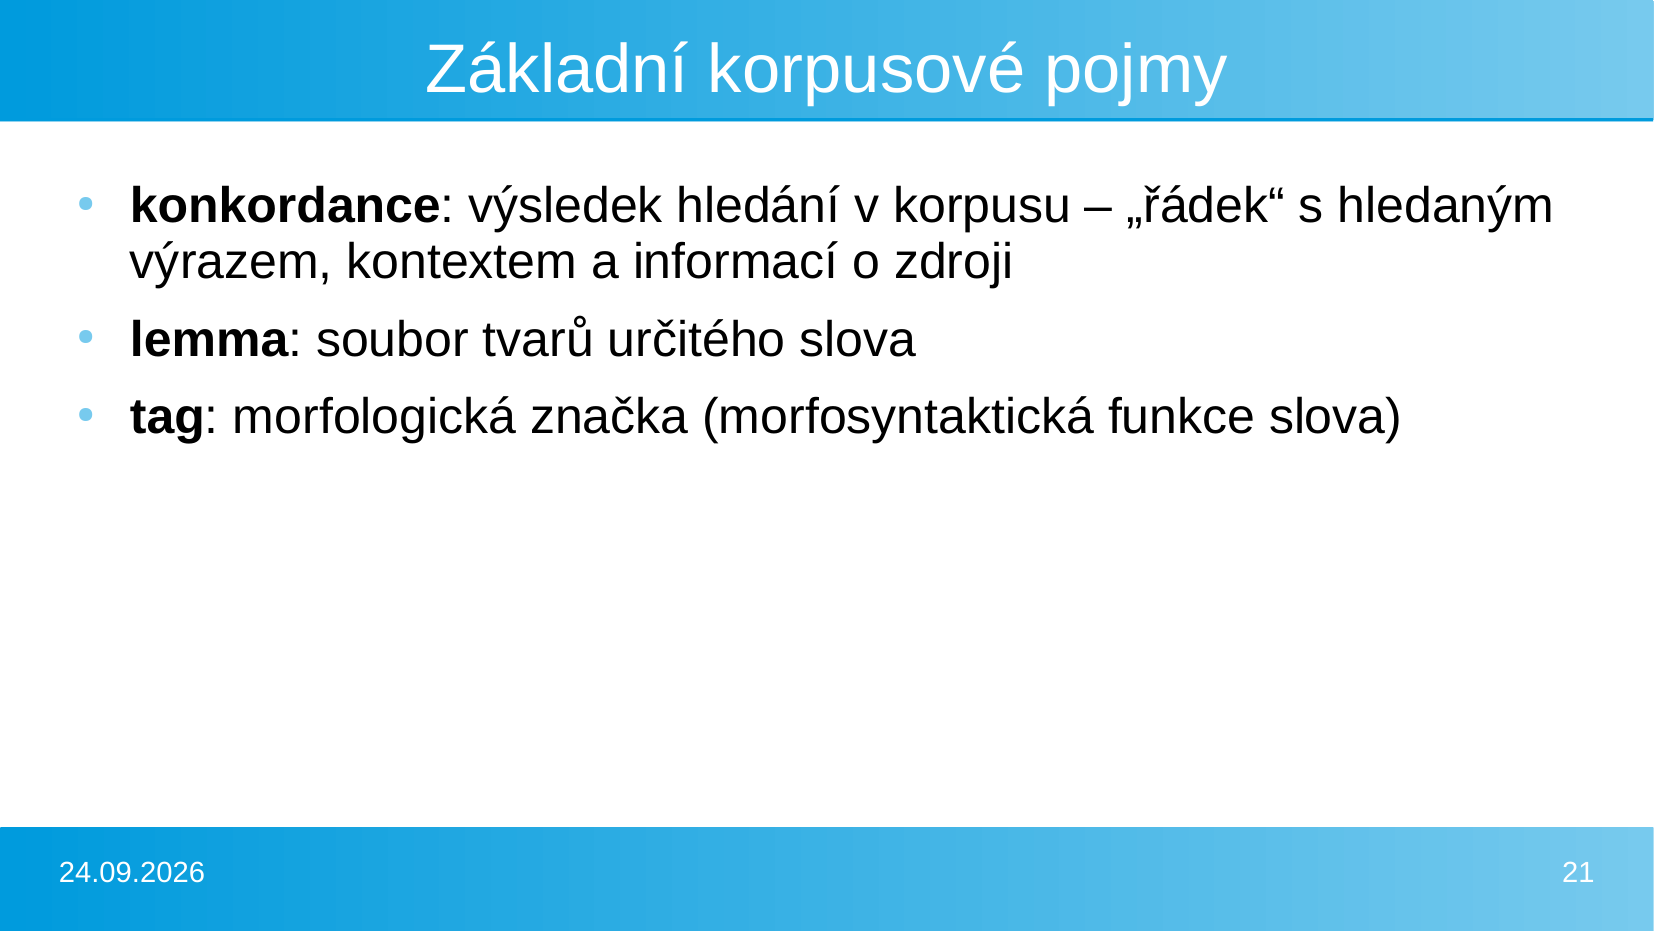

# Základní korpusové pojmy
konkordance: výsledek hledání v korpusu – „řádek“ s hledaným výrazem, kontextem a informací o zdroji
lemma: soubor tvarů určitého slova
tag: morfologická značka (morfosyntaktická funkce slova)
21